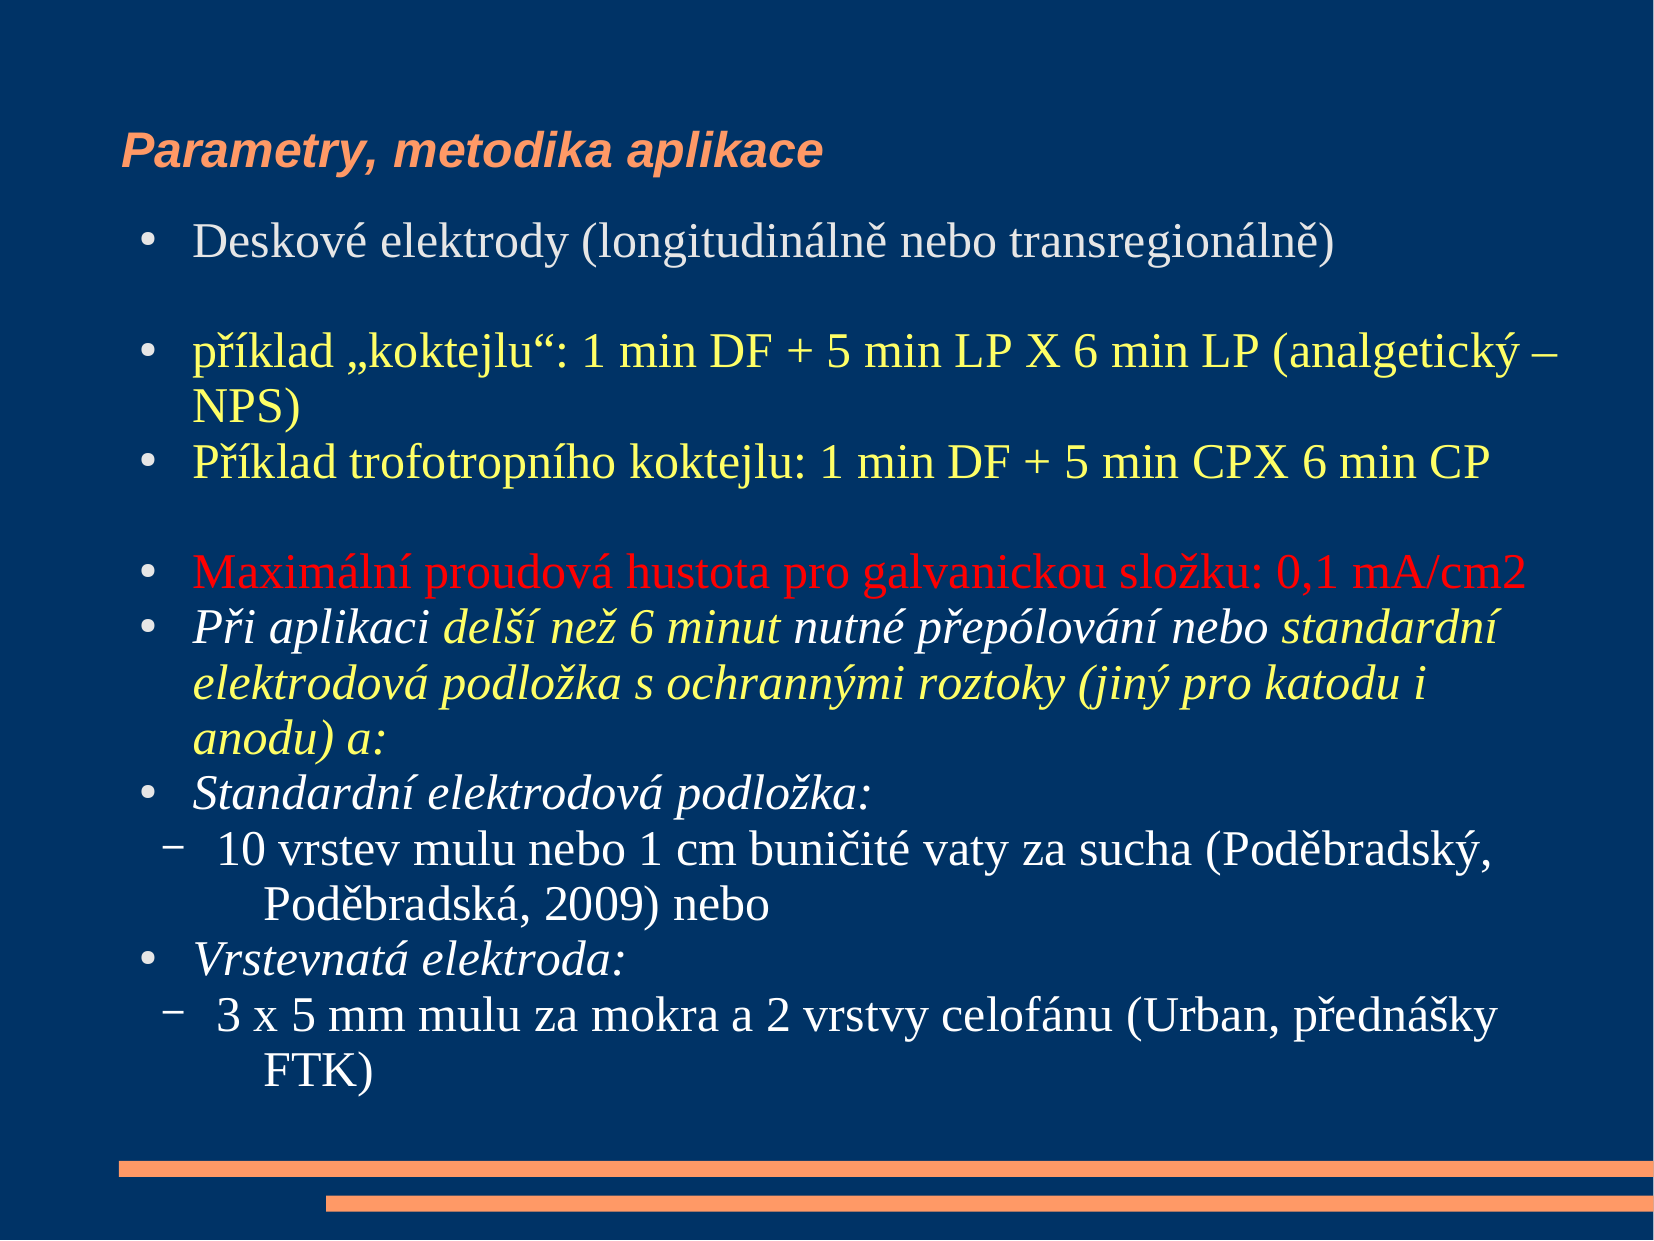

# Parametry, metodika aplikace
Deskové elektrody (longitudinálně nebo transregionálně)
příklad „koktejlu“: 1 min DF + 5 min LP X 6 min LP (analgetický – NPS)
Příklad trofotropního koktejlu: 1 min DF + 5 min CPX 6 min CP
Maximální proudová hustota pro galvanickou složku: 0,1 mA/cm2
Při aplikaci delší než 6 minut nutné přepólování nebo standardní elektrodová podložka s ochrannými roztoky (jiný pro katodu i anodu) a:
Standardní elektrodová podložka:
10 vrstev mulu nebo 1 cm buničité vaty za sucha (Poděbradský, Poděbradská, 2009) nebo
Vrstevnatá elektroda:
3 x 5 mm mulu za mokra a 2 vrstvy celofánu (Urban, přednášky FTK)